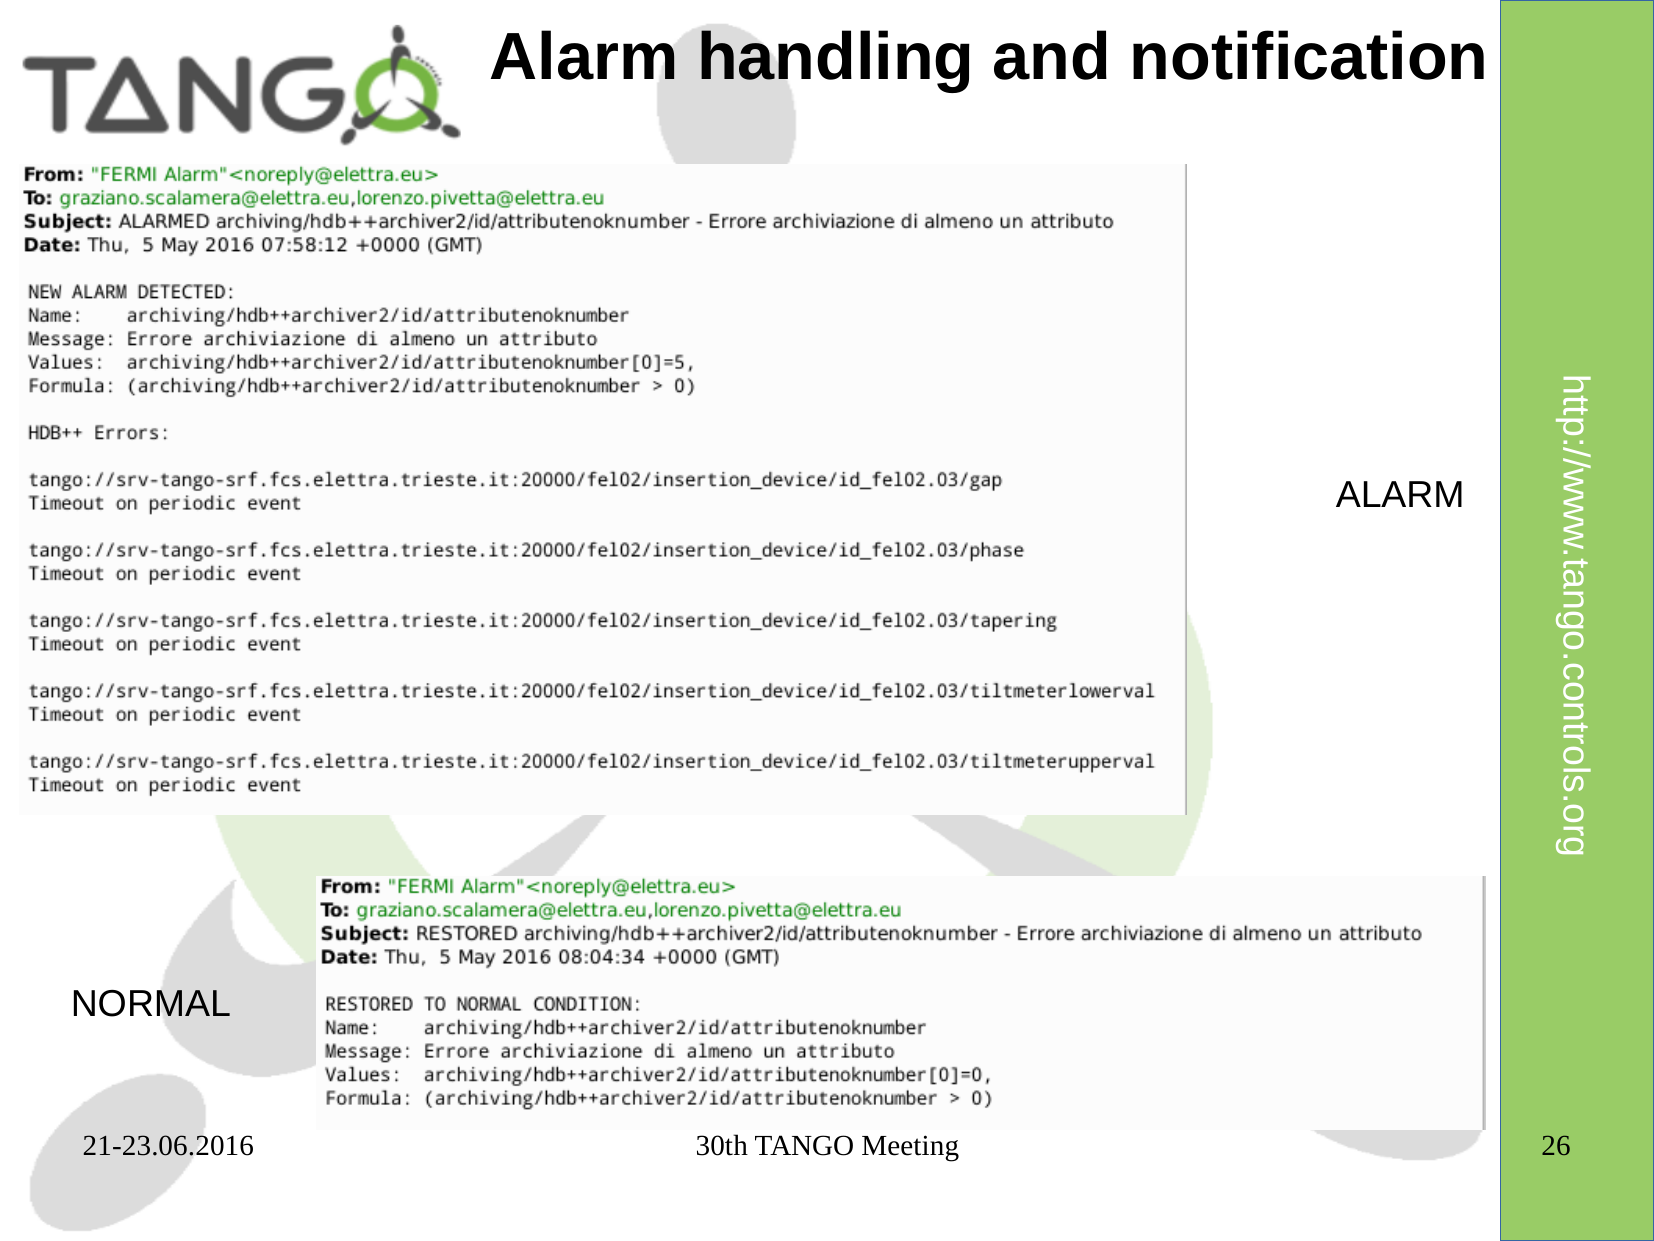

# Alarm handling and notification
ALARM
NORMAL
21-23.06.2016
30th TANGO Meeting
26